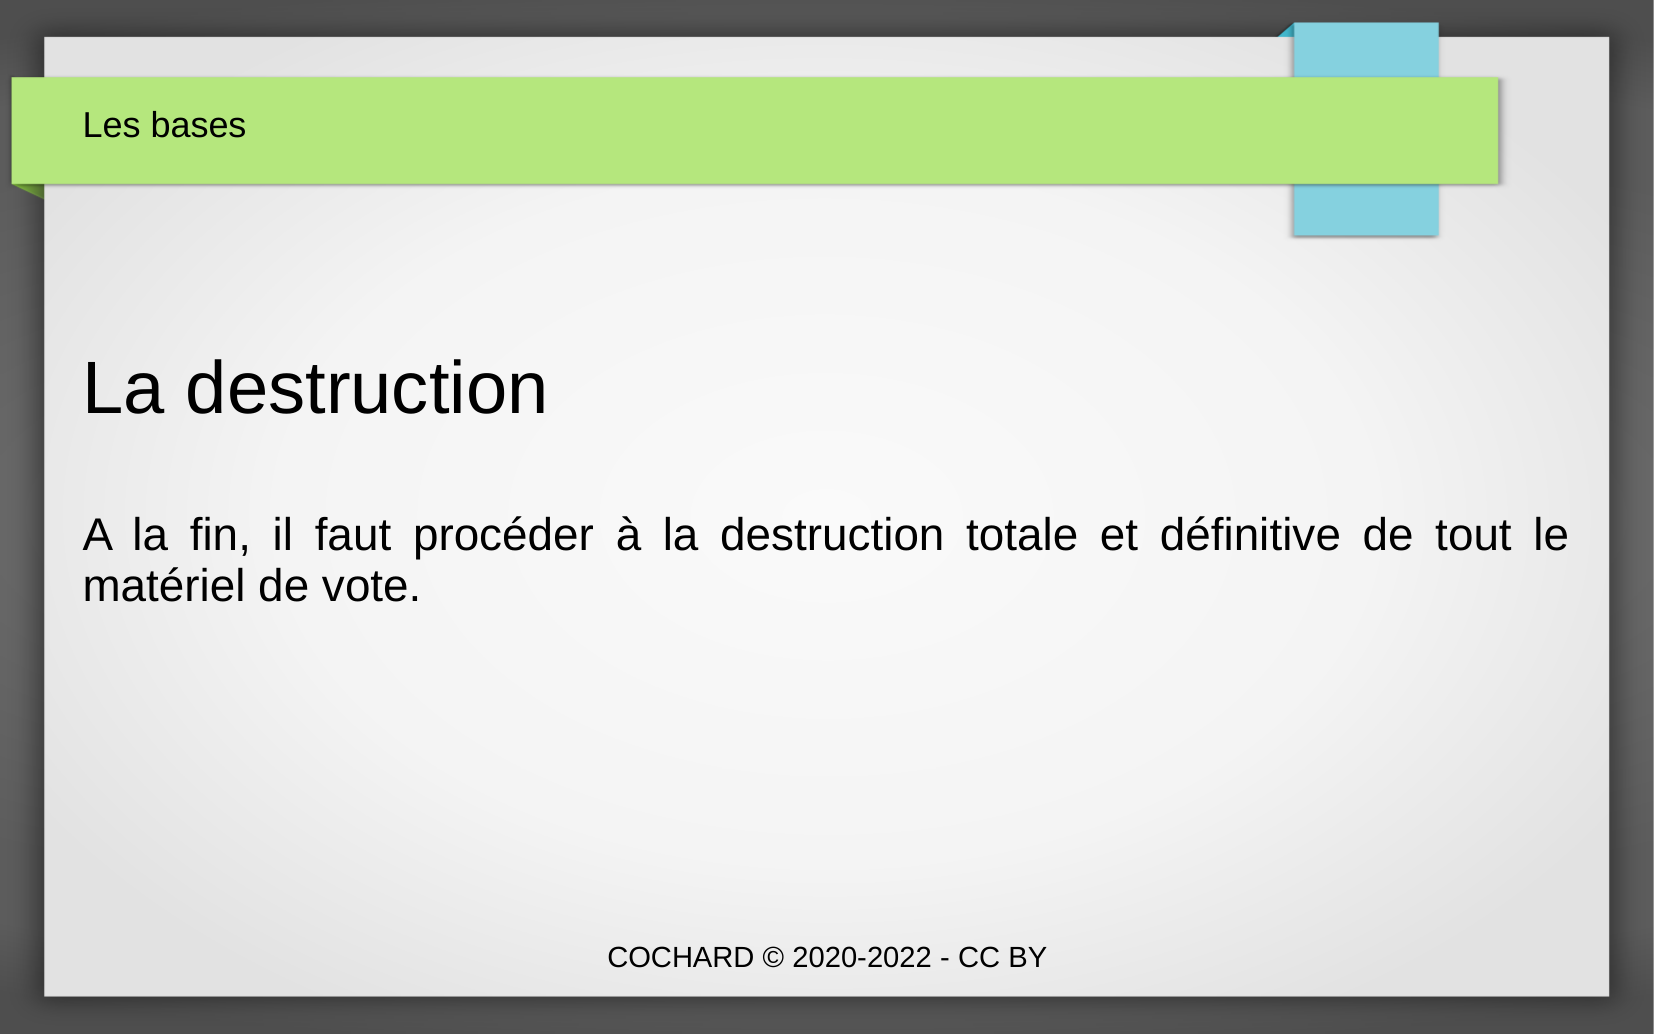

# Les bases
La destruction
A la fin, il faut procéder à la destruction totale et définitive de tout le matériel de vote.
COCHARD © 2020-2022 - CC BY